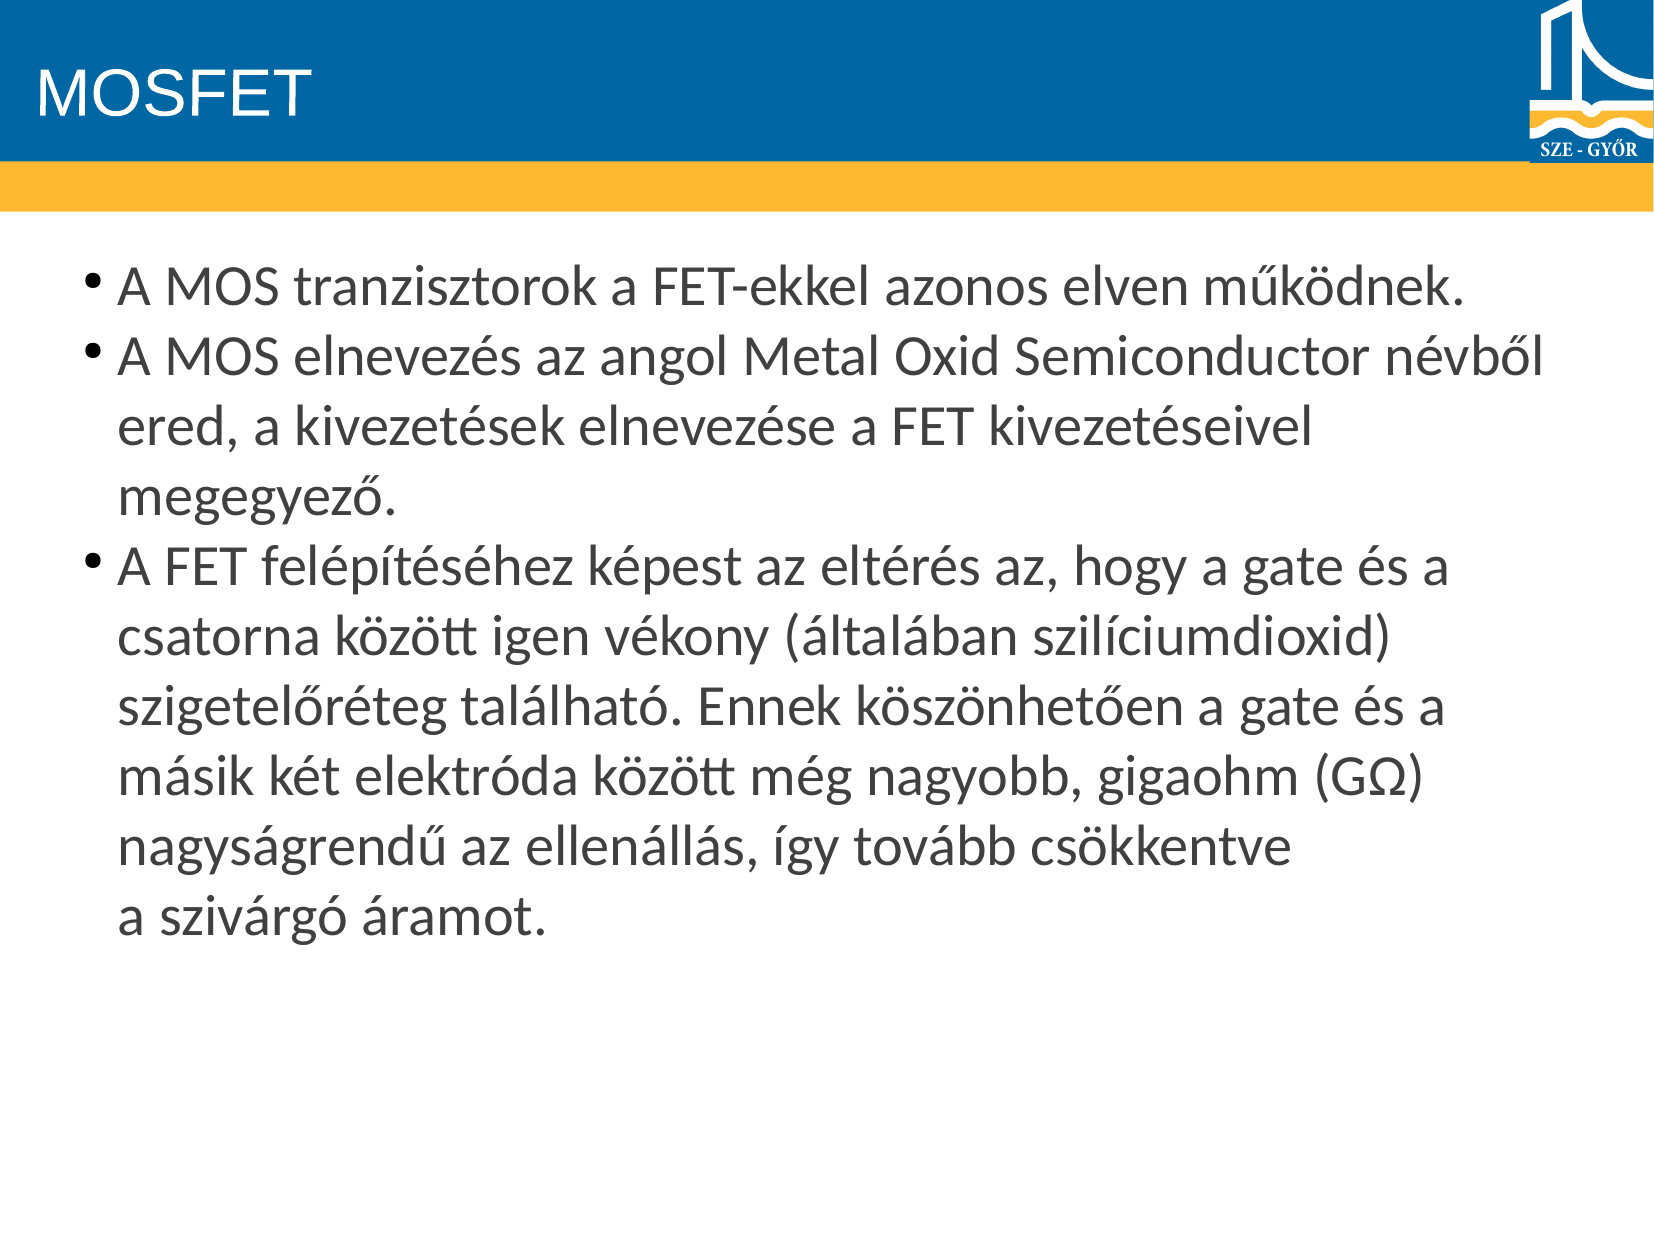

MOSFET
A MOS tranzisztorok a FET-ekkel azonos elven működnek.
A MOS elnevezés az angol Metal Oxid Semiconductor névből ered, a kivezetések elnevezése a FET kivezetéseivel megegyező.
A FET felépítéséhez képest az eltérés az, hogy a gate és a csatorna között igen vékony (általában szilíciumdioxid) szigetelőréteg található. Ennek köszönhetően a gate és a másik két elektróda között még nagyobb, gigaohm (GΩ) nagyságrendű az ellenállás, így tovább csökkentve
a szivárgó áramot.